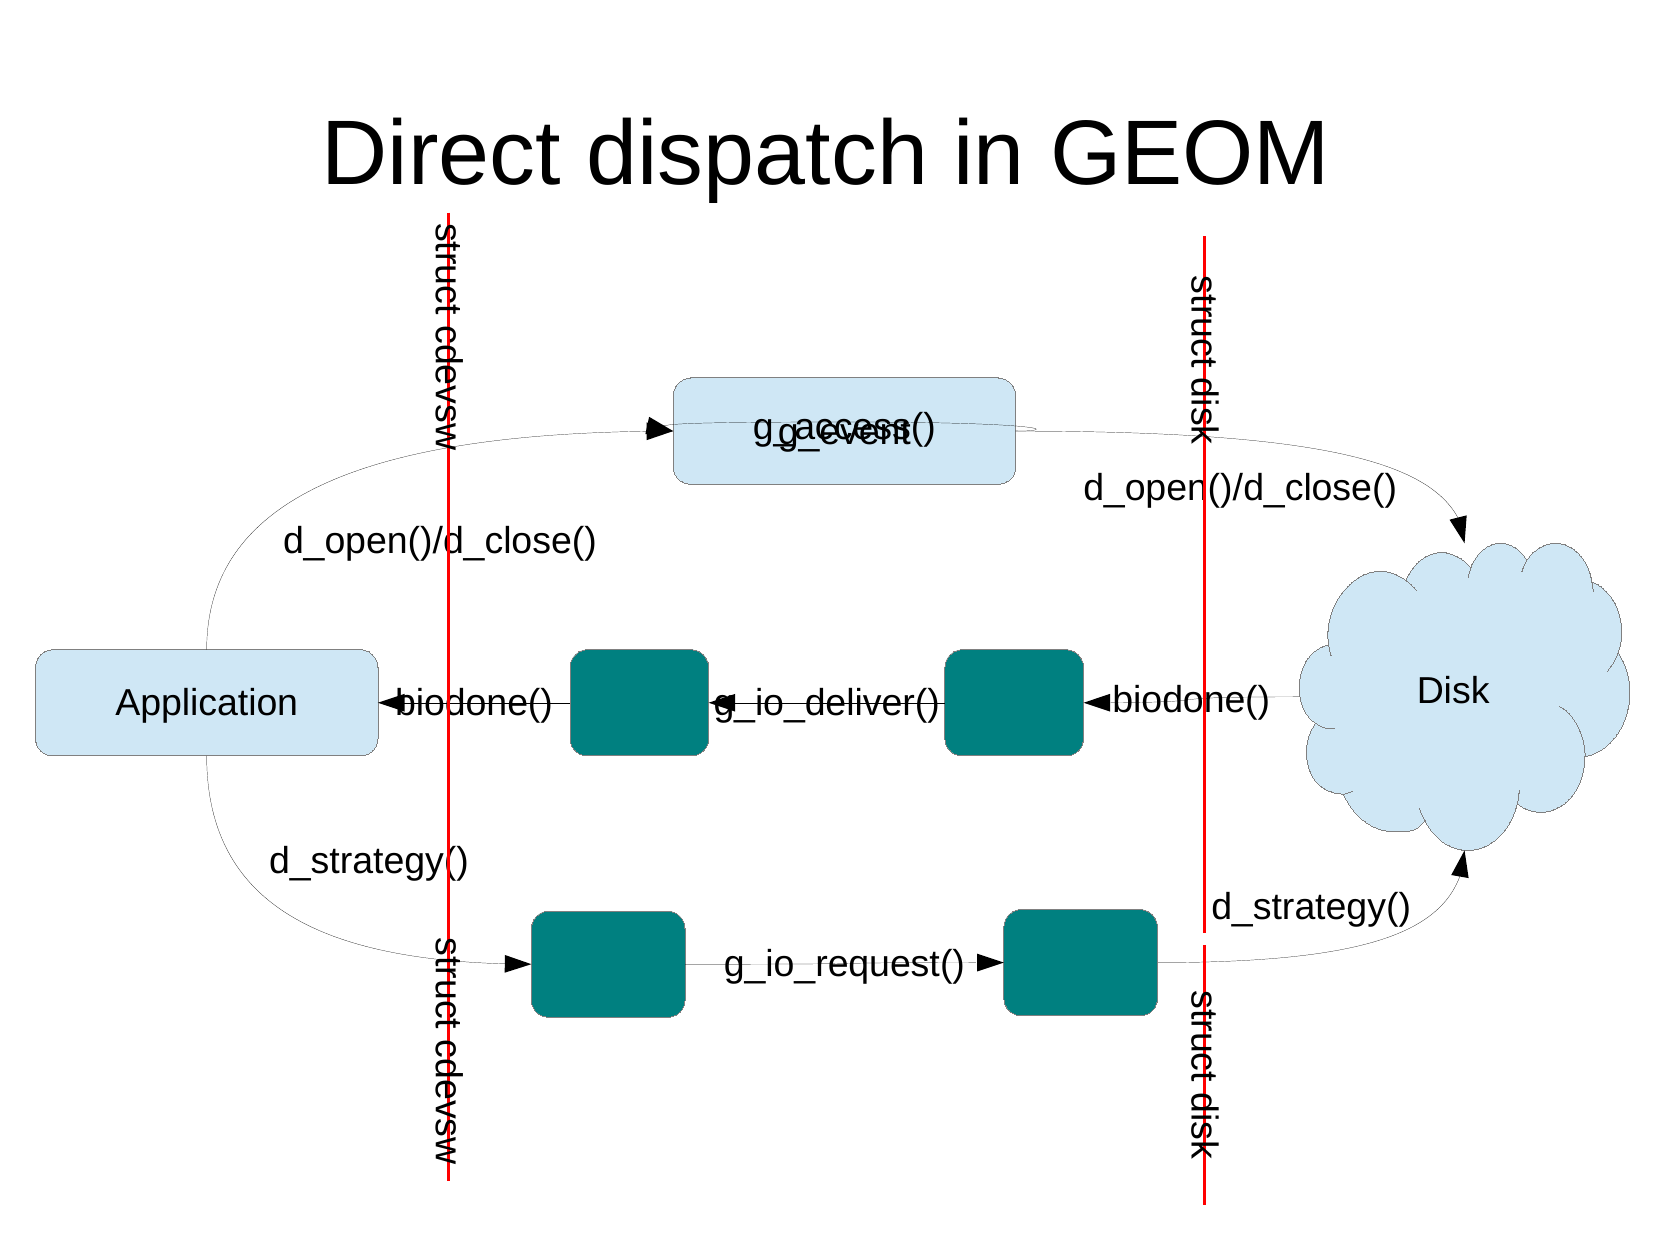

# Direct dispatch in GEOM
struct cdevsw
struct disk
g_event
Disk
Application
struct cdevsw
struct disk